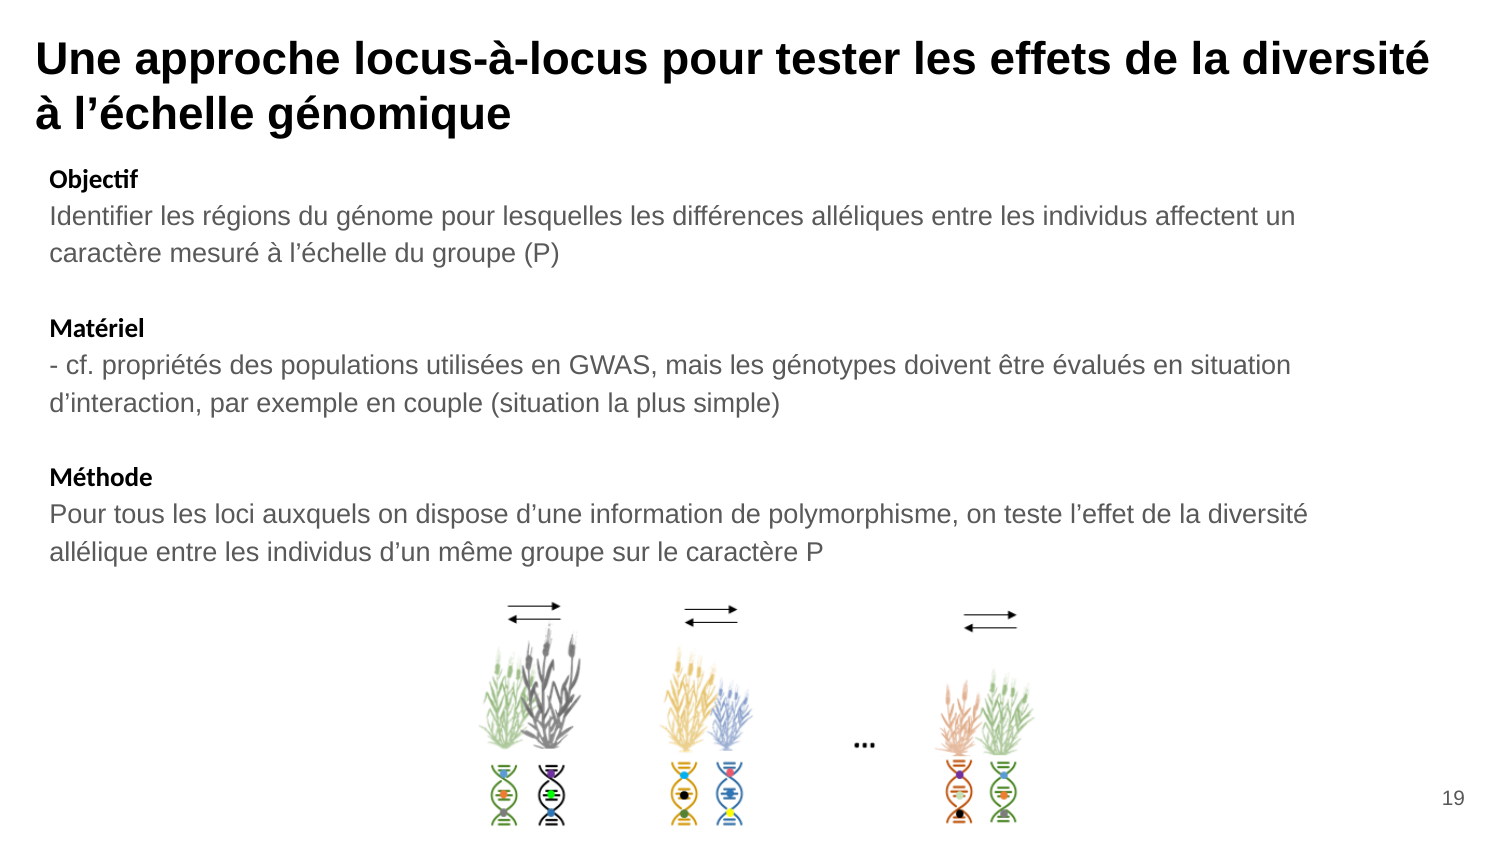

# Une approche locus-à-locus pour tester les effets de la diversité à l’échelle génomique
Objectif
Identifier les régions du génome pour lesquelles les différences alléliques entre les individus affectent un caractère mesuré à l’échelle du groupe (P)
Matériel
- cf. propriétés des populations utilisées en GWAS, mais les génotypes doivent être évalués en situation d’interaction, par exemple en couple (situation la plus simple)
Méthode
Pour tous les loci auxquels on dispose d’une information de polymorphisme, on teste l’effet de la diversité allélique entre les individus d’un même groupe sur le caractère P